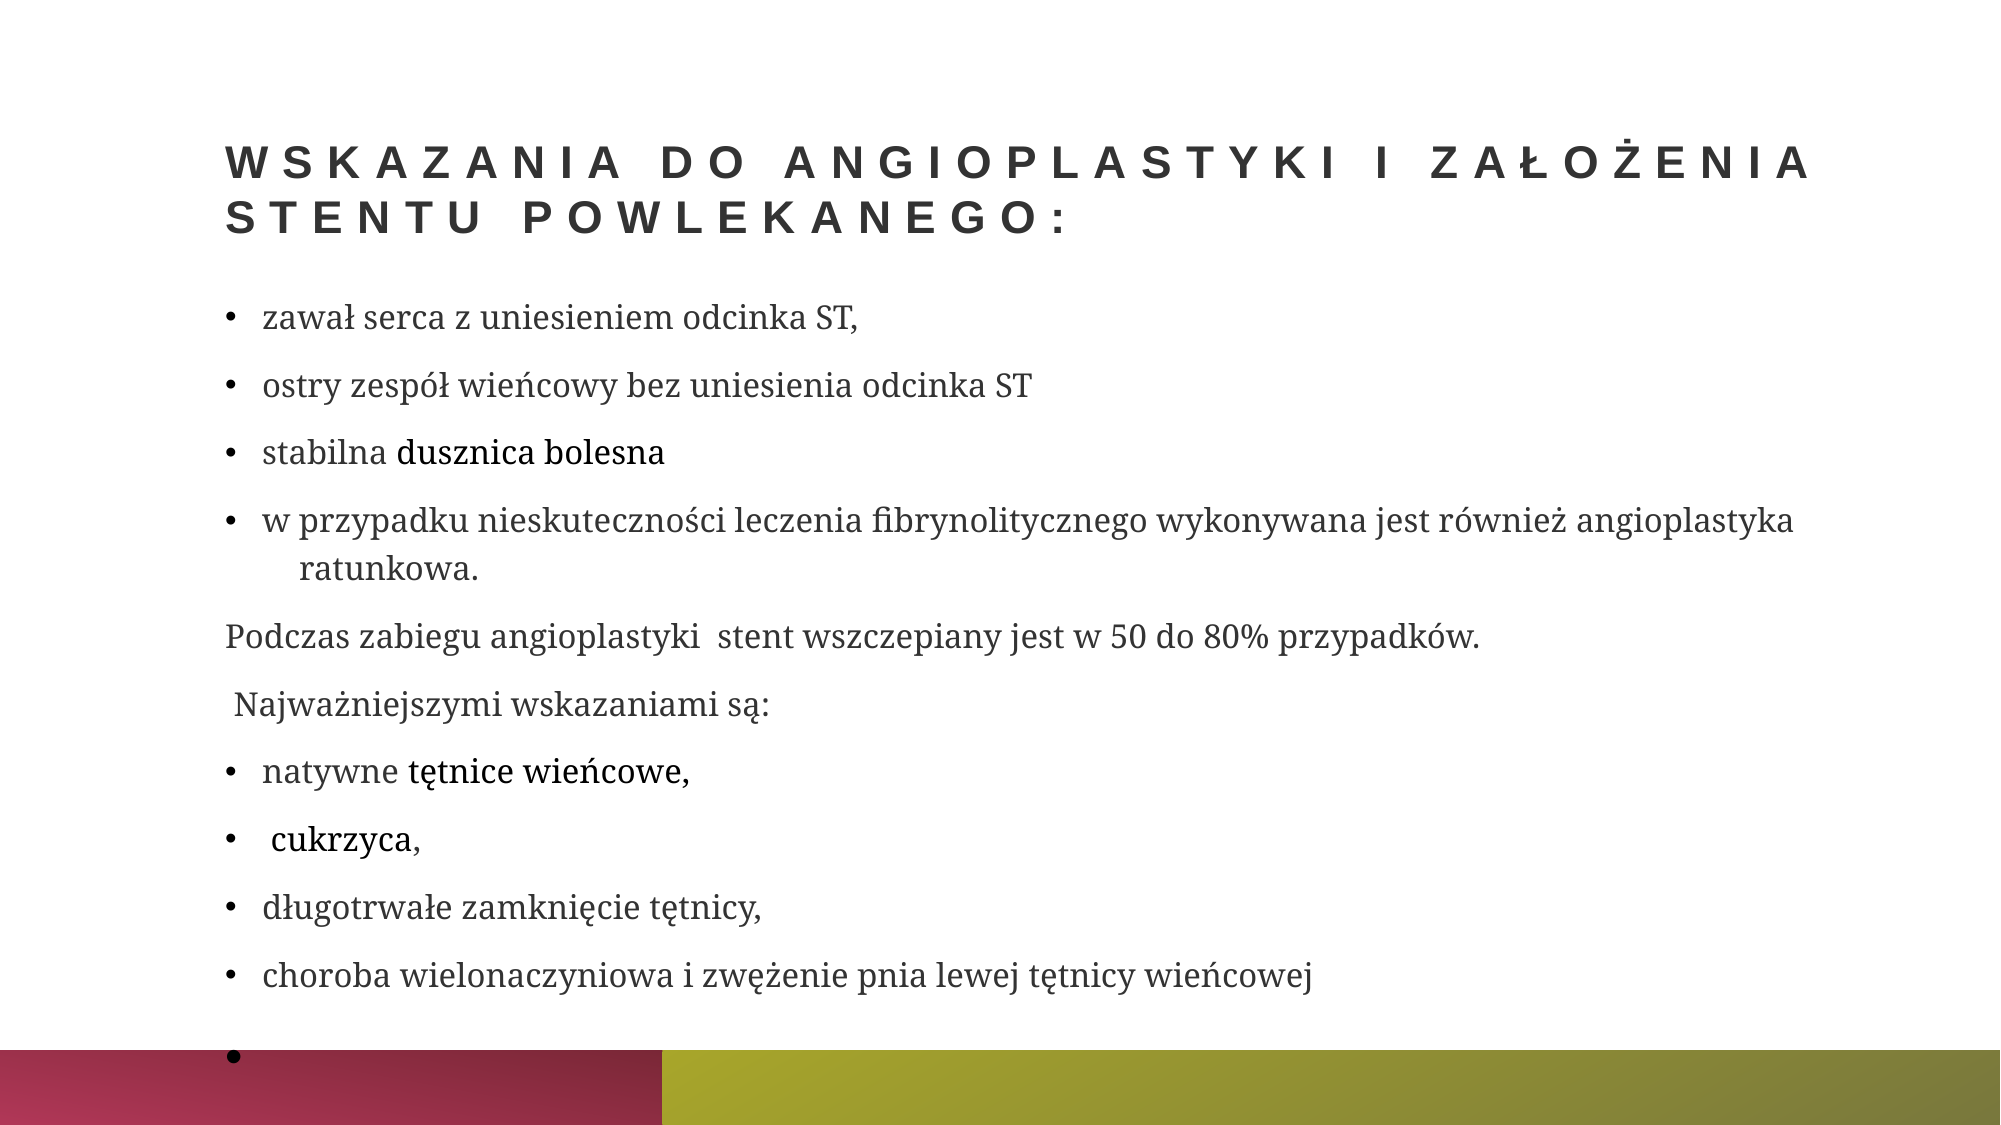

# Wskazania do angioplastyki i założenia stentu powlekanego:
zawał serca z uniesieniem odcinka ST,
ostry zespół wieńcowy bez uniesienia odcinka ST
stabilna dusznica bolesna
w przypadku nieskuteczności leczenia fibrynolitycznego wykonywana jest również angioplastyka ratunkowa.
Podczas zabiegu angioplastyki  stent wszczepiany jest w 50 do 80% przypadków.
 Najważniejszymi wskazaniami są:
natywne tętnice wieńcowe,
 cukrzyca,
długotrwałe zamknięcie tętnicy,
choroba wielonaczyniowa i zwężenie pnia lewej tętnicy wieńcowej